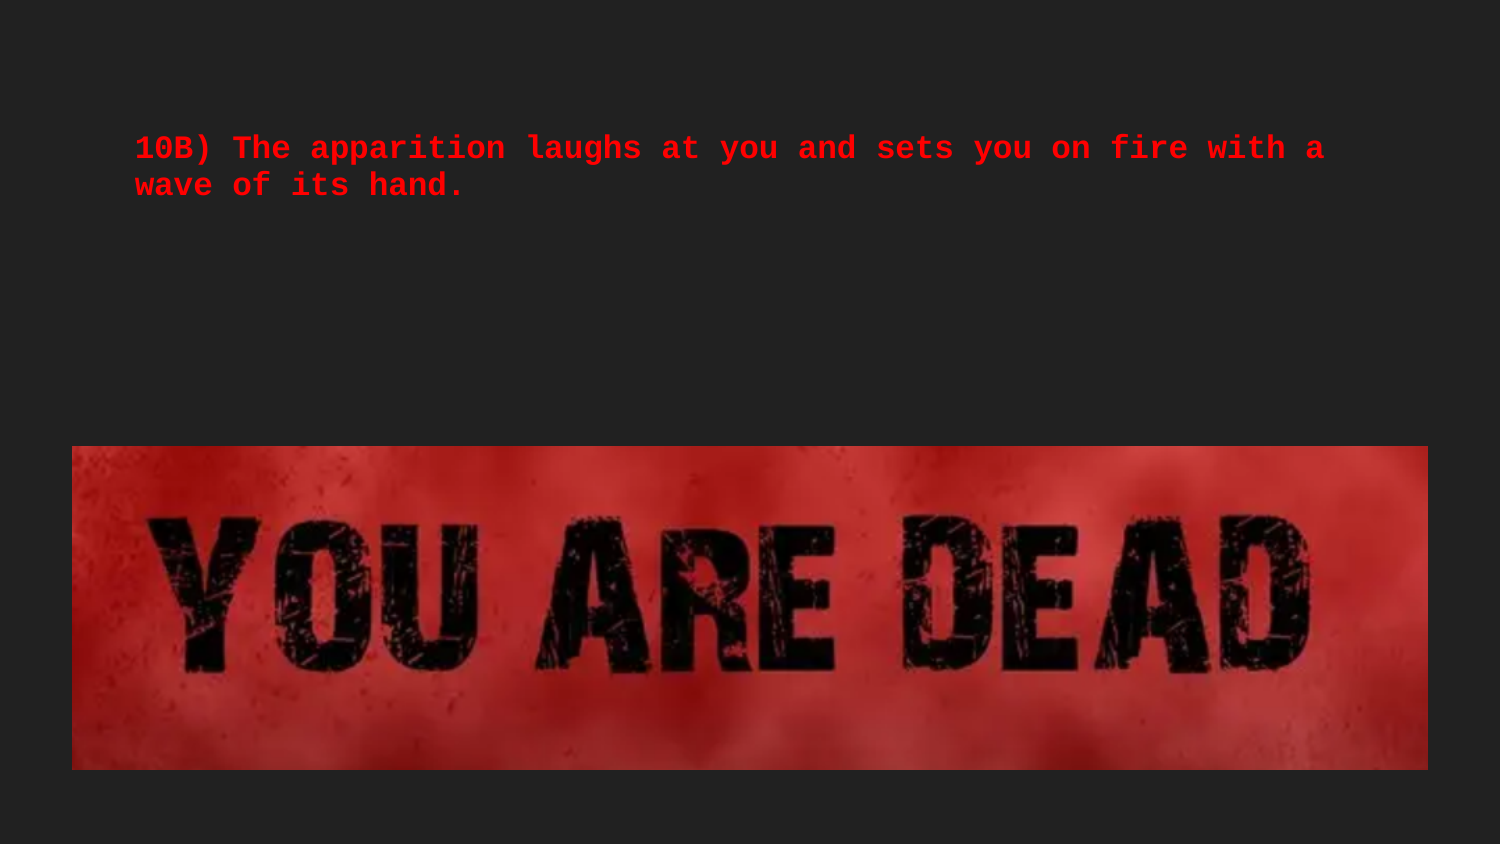

# 10B) The apparition laughs at you and sets you on fire with a wave of its hand.